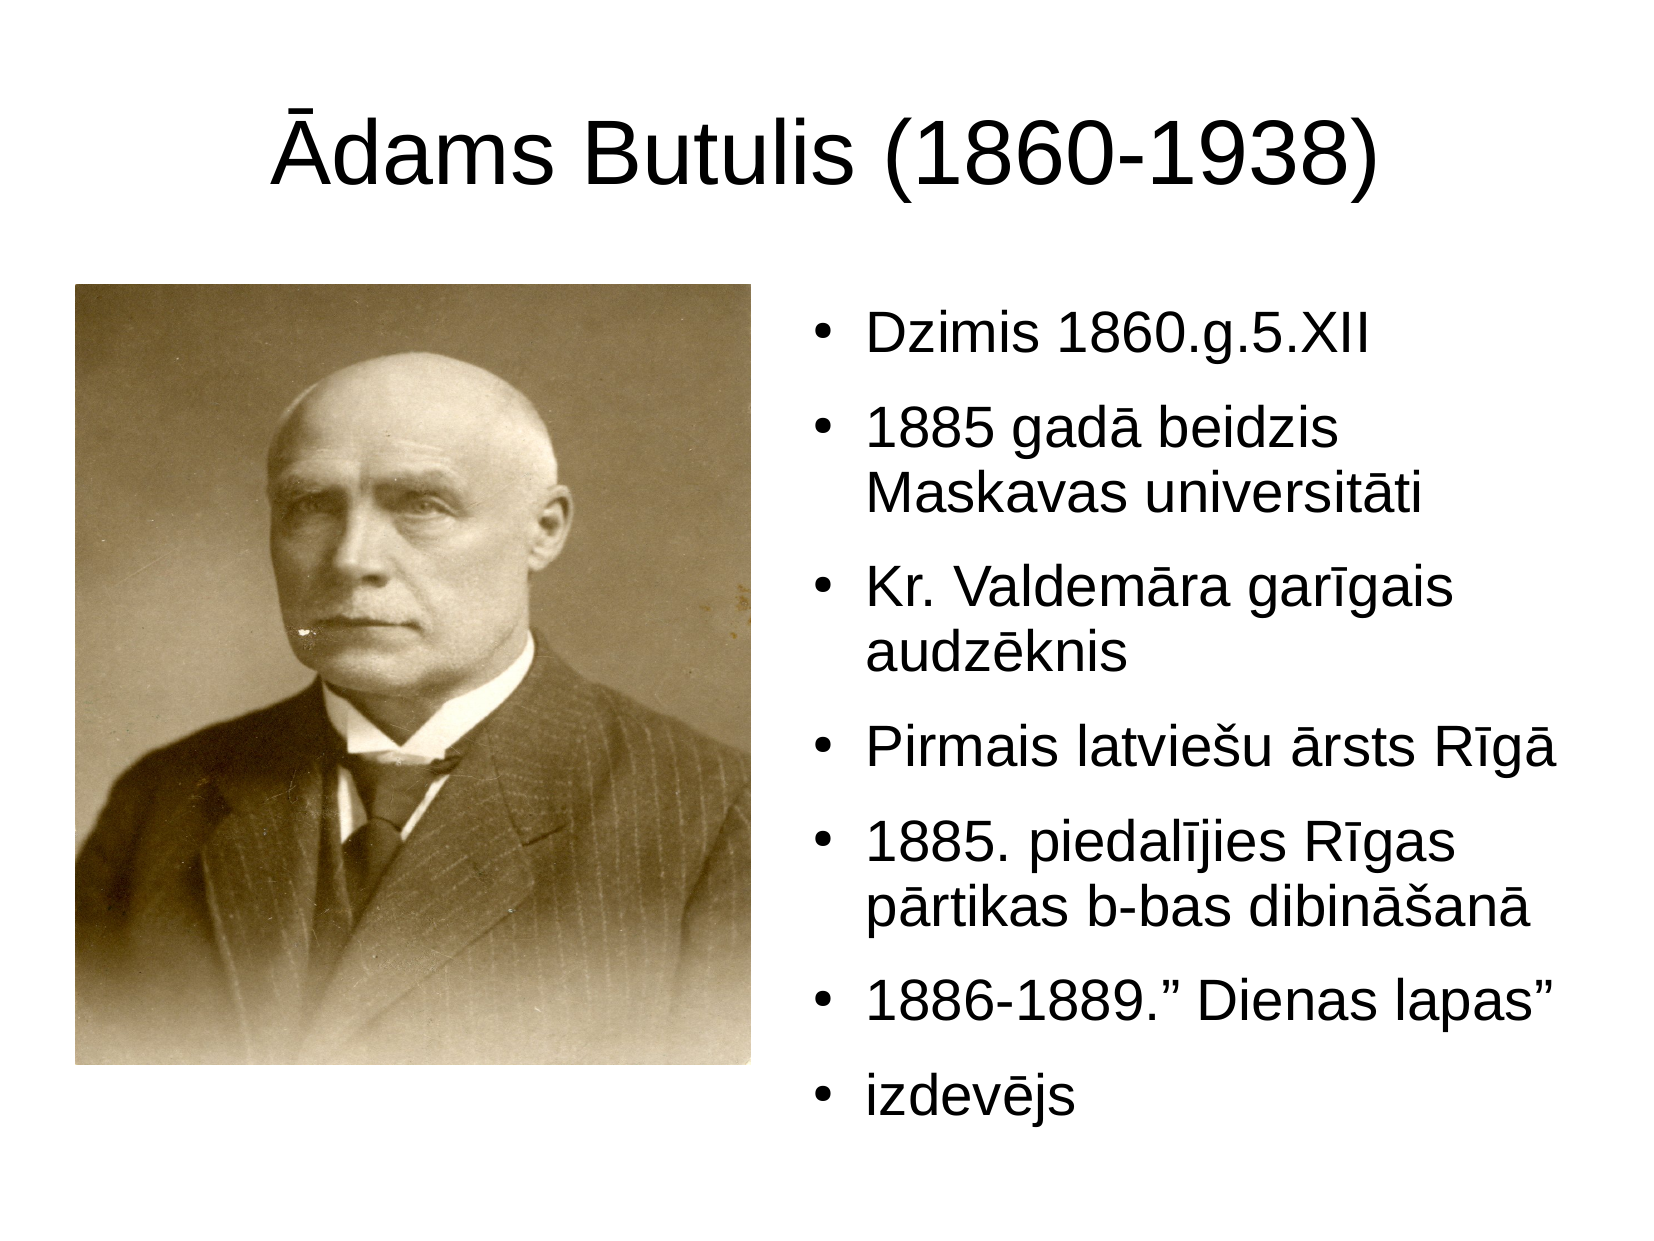

# Ādams Butulis (1860-1938)
Dzimis 1860.g.5.XII
1885 gadā beidzis Maskavas universitāti
Kr. Valdemāra garīgais audzēknis
Pirmais latviešu ārsts Rīgā
1885. piedalījies Rīgas pārtikas b-bas dibināšanā
1886-1889.” Dienas lapas”
izdevējs